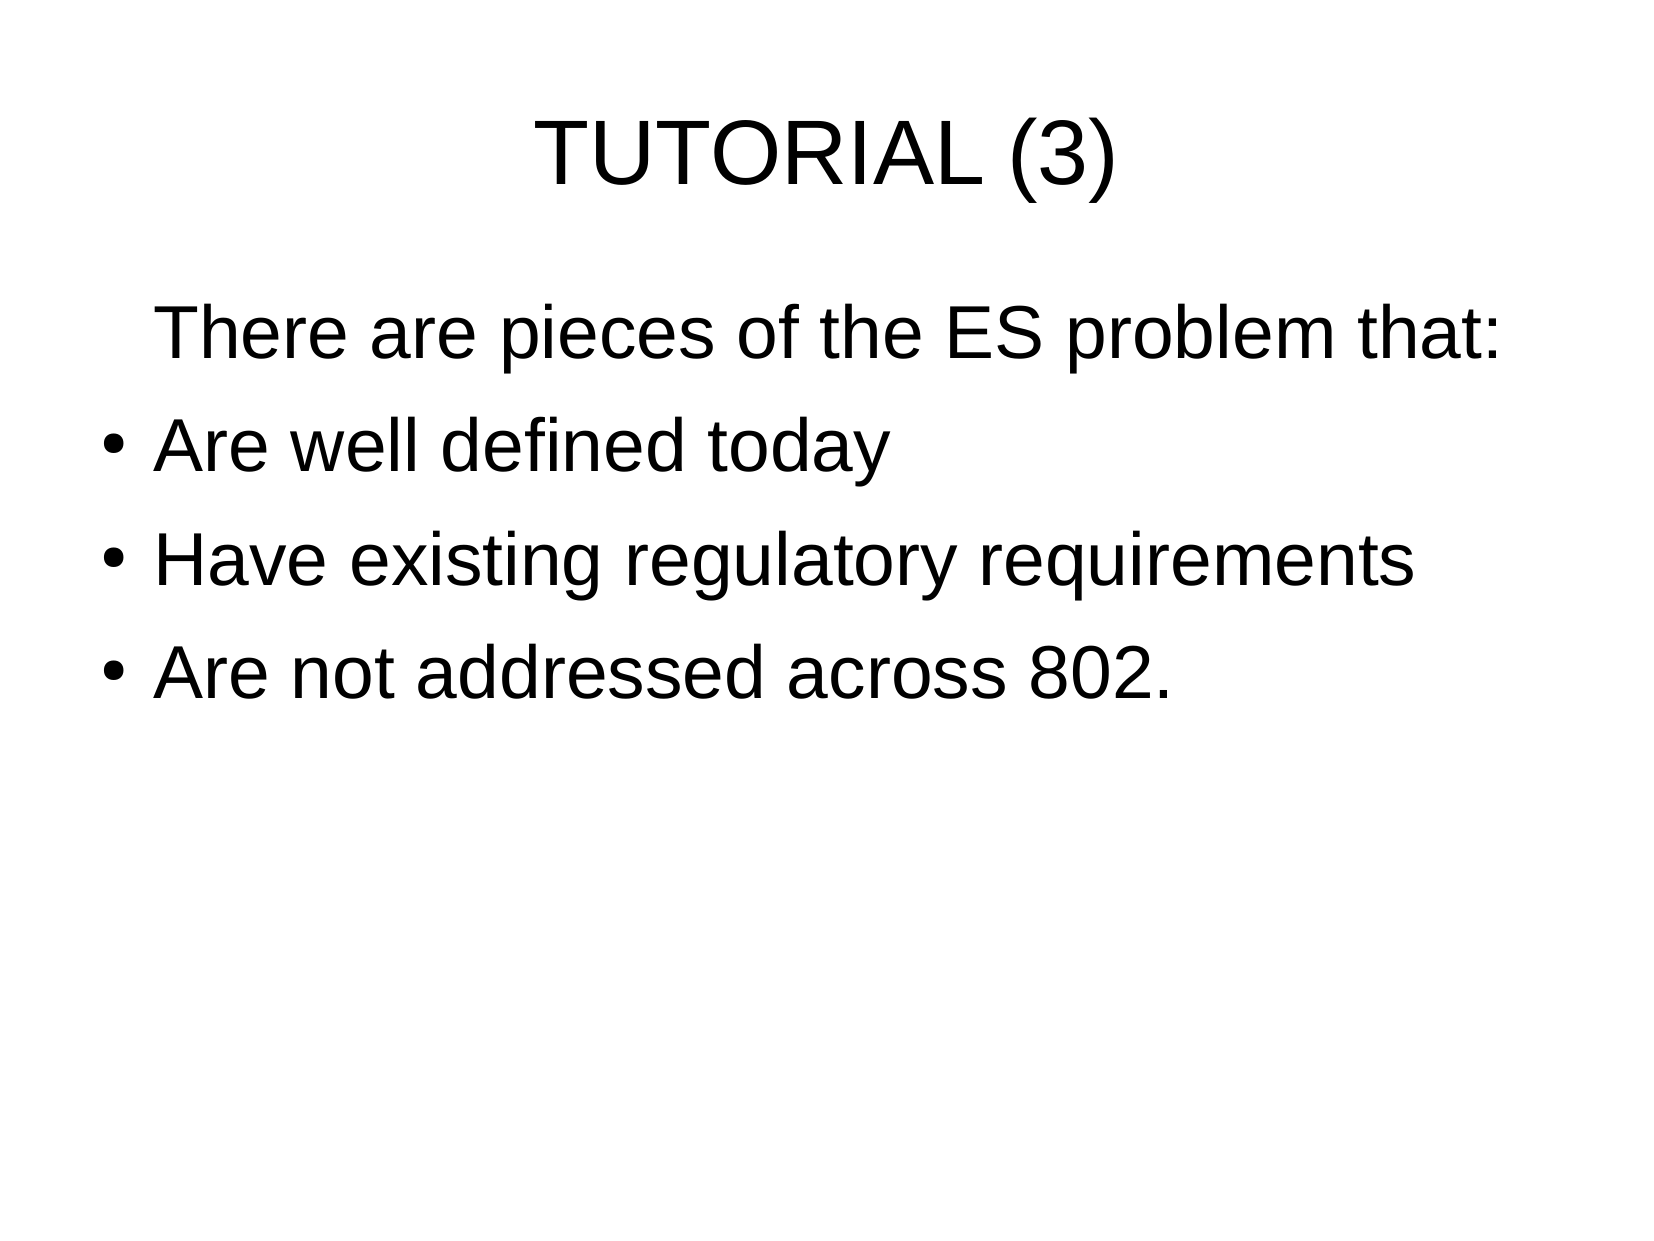

# TUTORIAL (3)
There are pieces of the ES problem that:
Are well defined today
Have existing regulatory requirements
Are not addressed across 802.